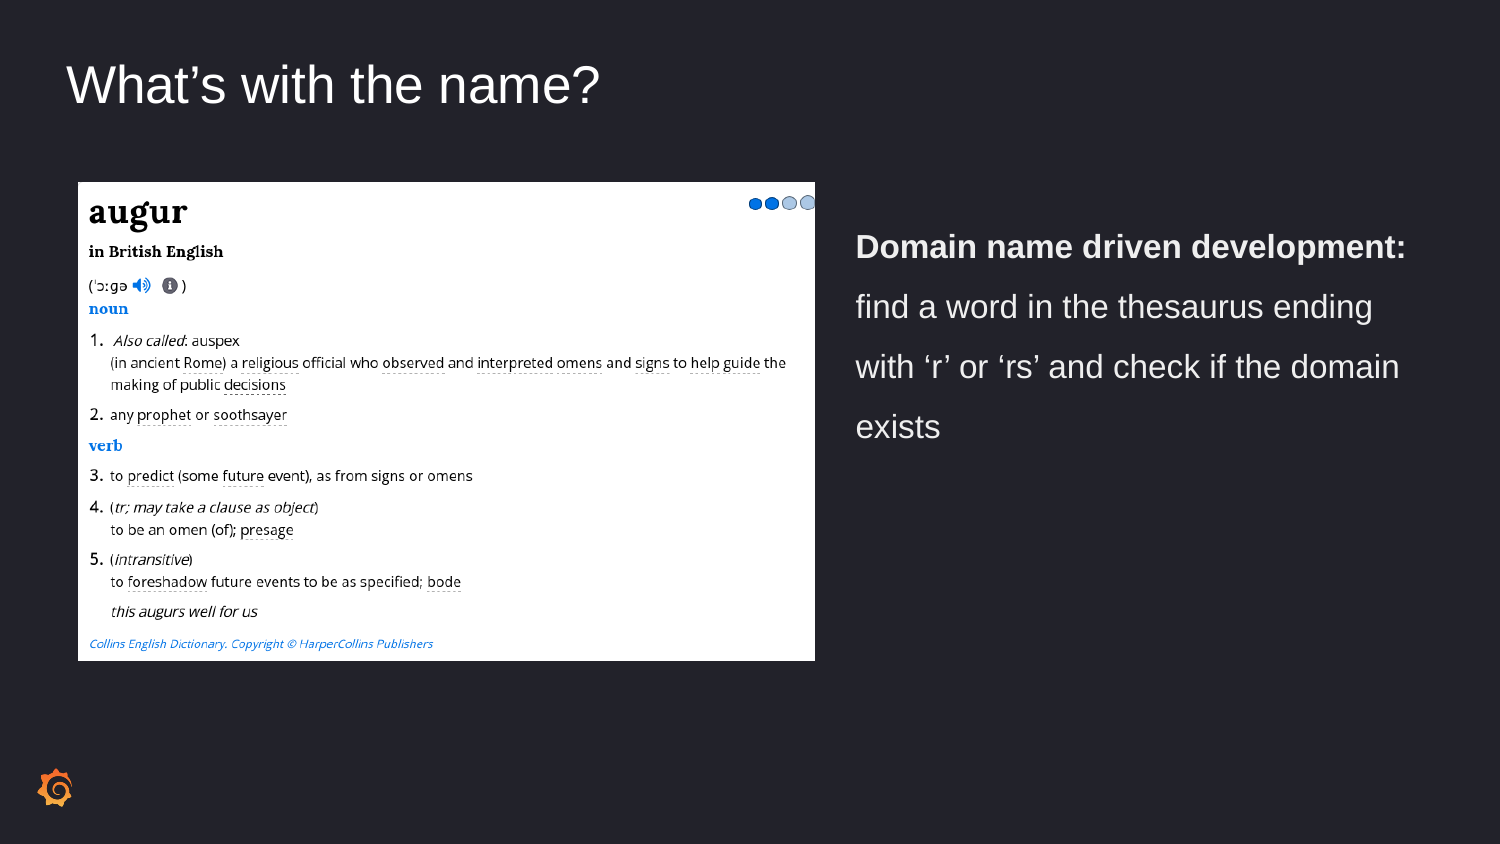

# What’s with the name?
Domain name driven development: find a word in the thesaurus ending with ‘r’ or ‘rs’ and check if the domain exists